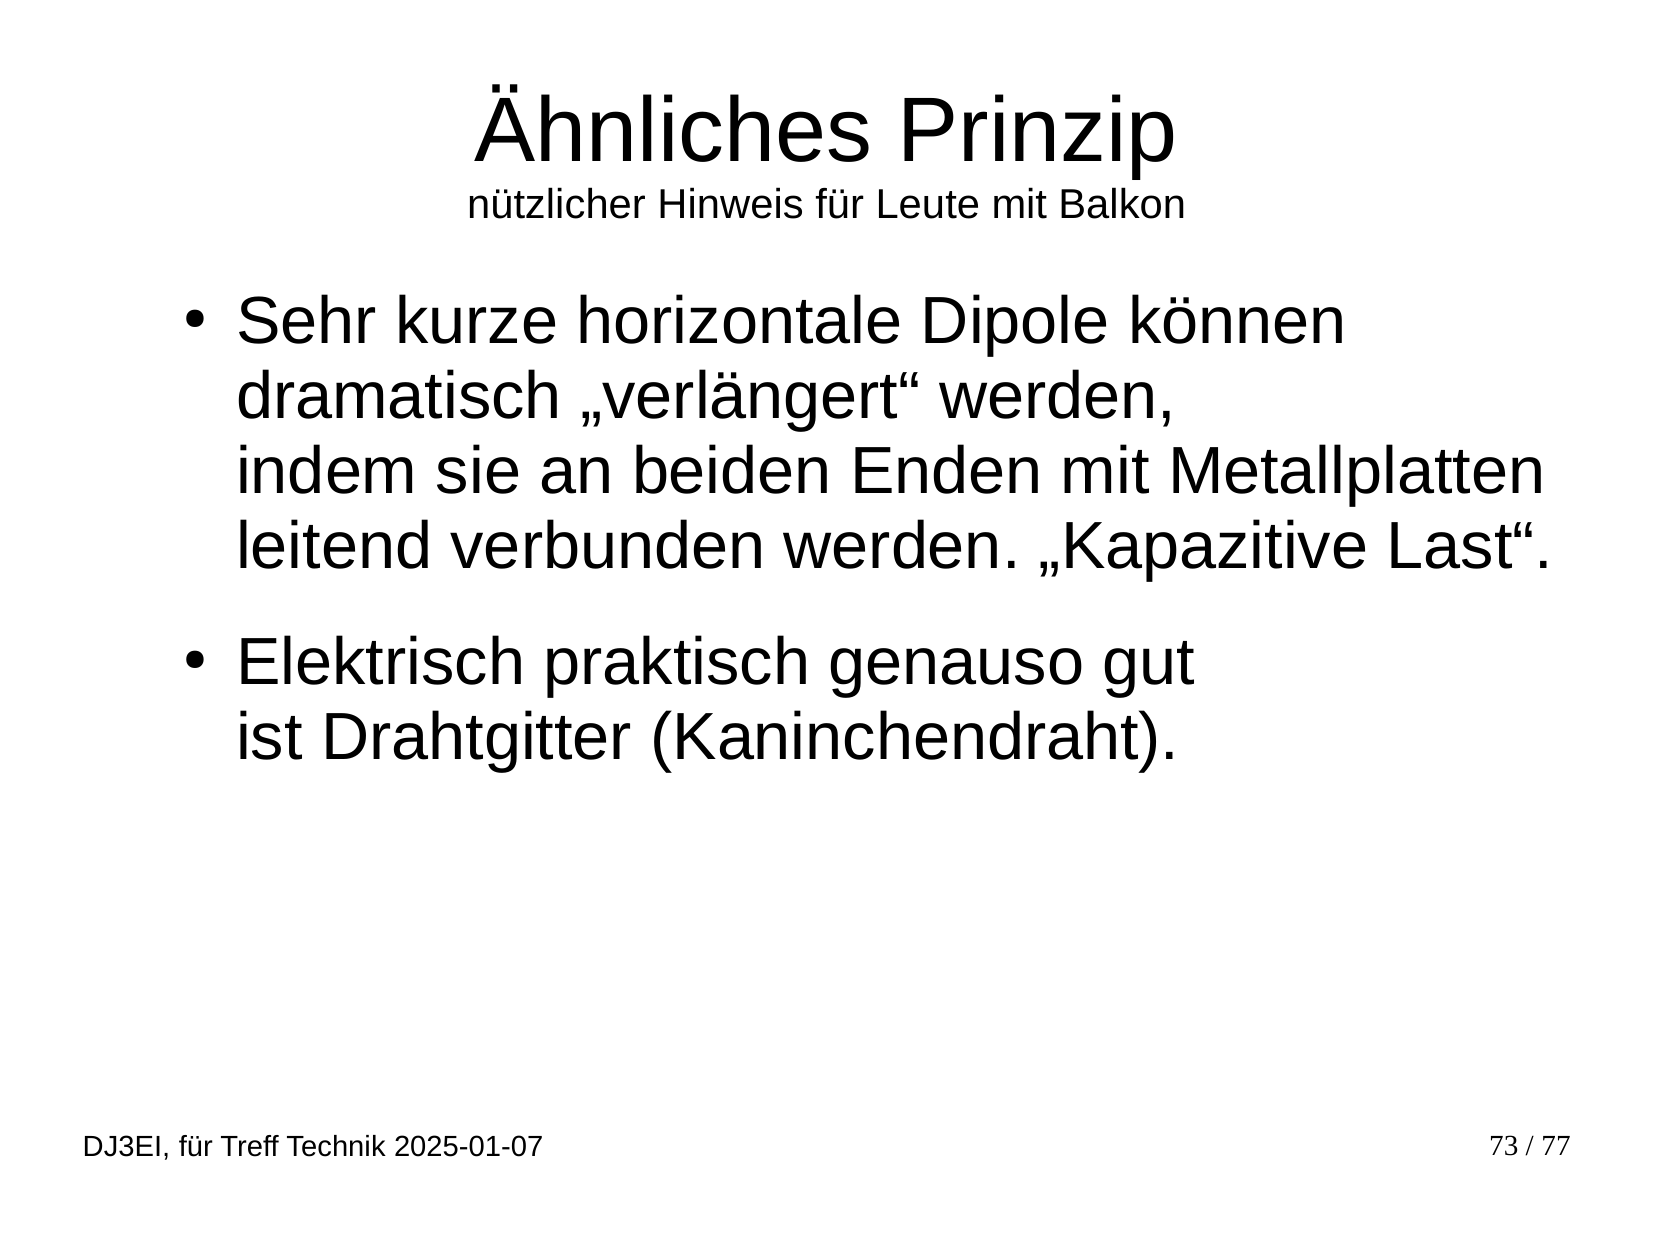

# Ähnliches Prinzip nützlicher Hinweis für Leute mit Balkon
Sehr kurze horizontale Dipole können dramatisch „verlängert“ werden,
indem sie an beiden Enden mit Metallplatten leitend verbunden werden. „Kapazitive Last“.
Elektrisch praktisch genauso gut
ist Drahtgitter (Kaninchendraht).
73